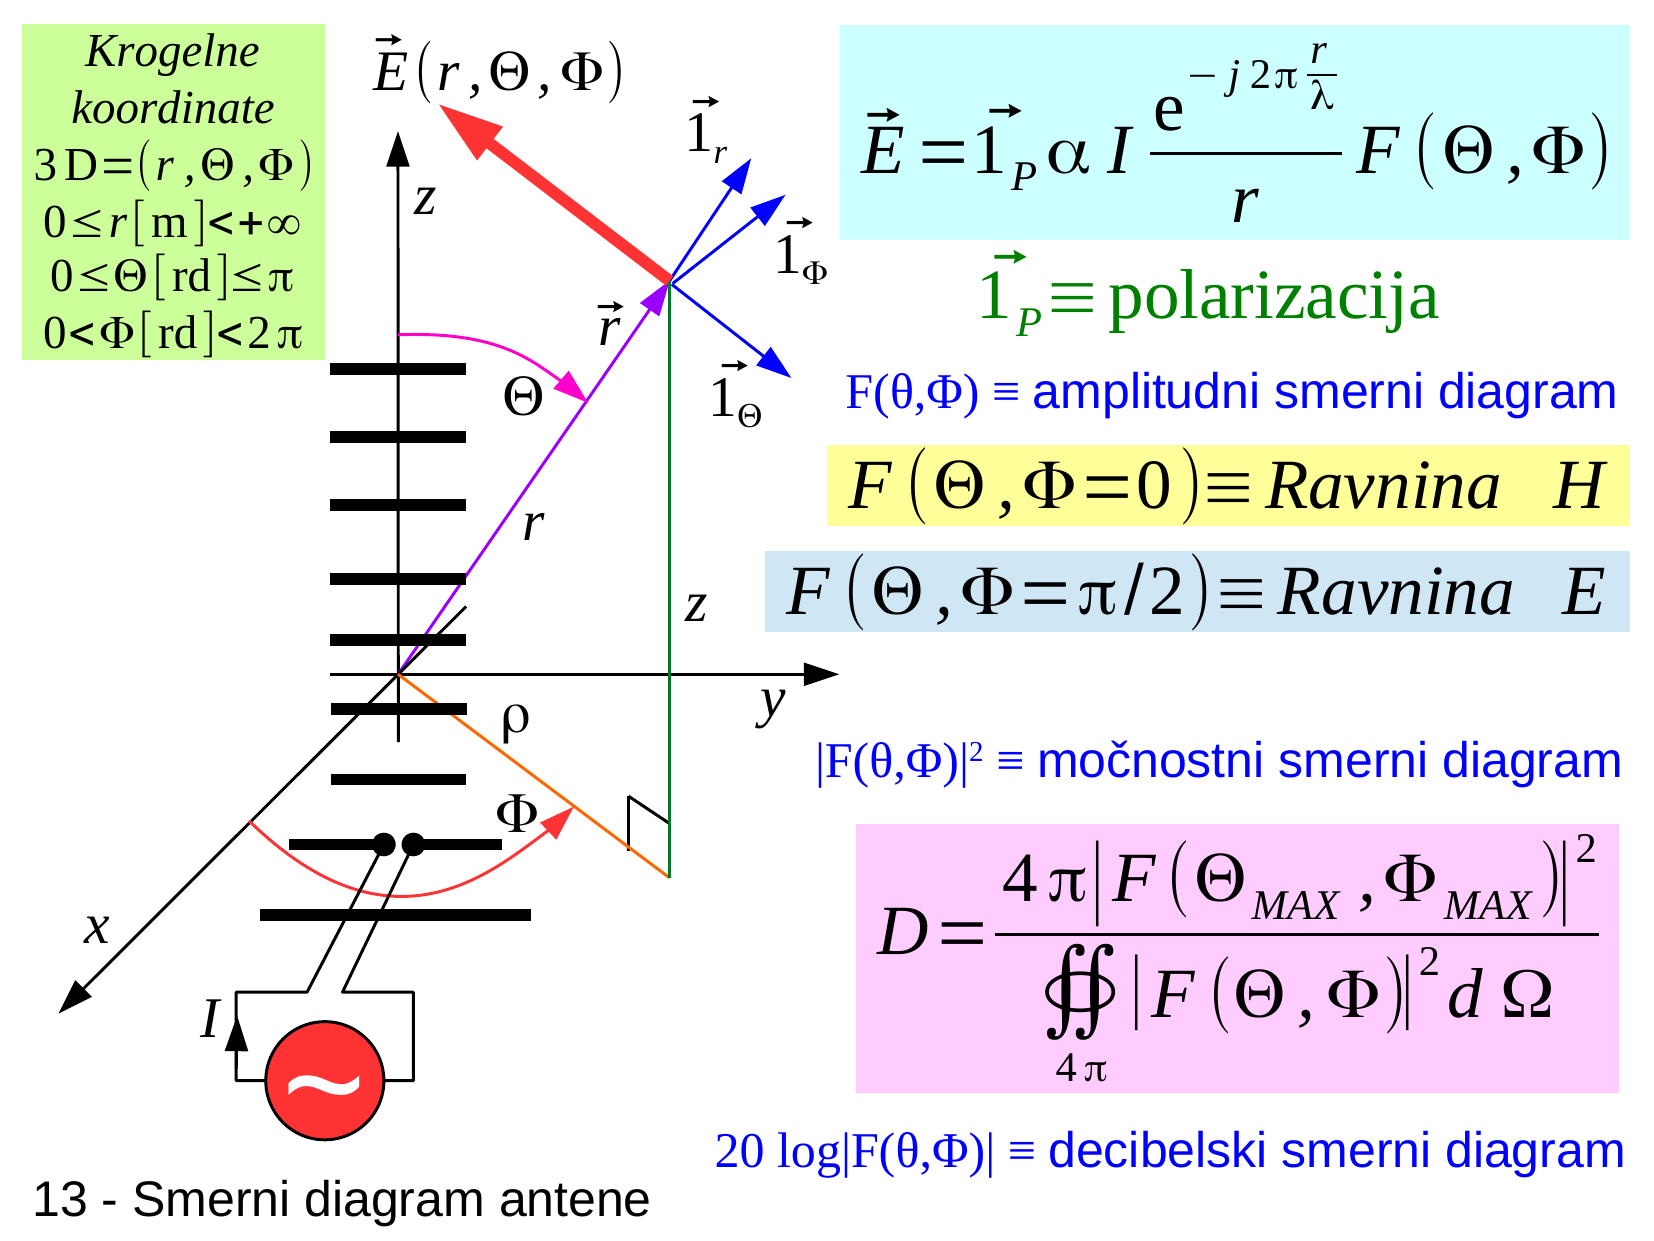

F(θ,Φ) ≡ amplitudni smerni diagram
|F(θ,Φ)|2 ≡ močnostni smerni diagram
~
20 log|F(θ,Φ)| ≡ decibelski smerni diagram
13 - Smerni diagram antene